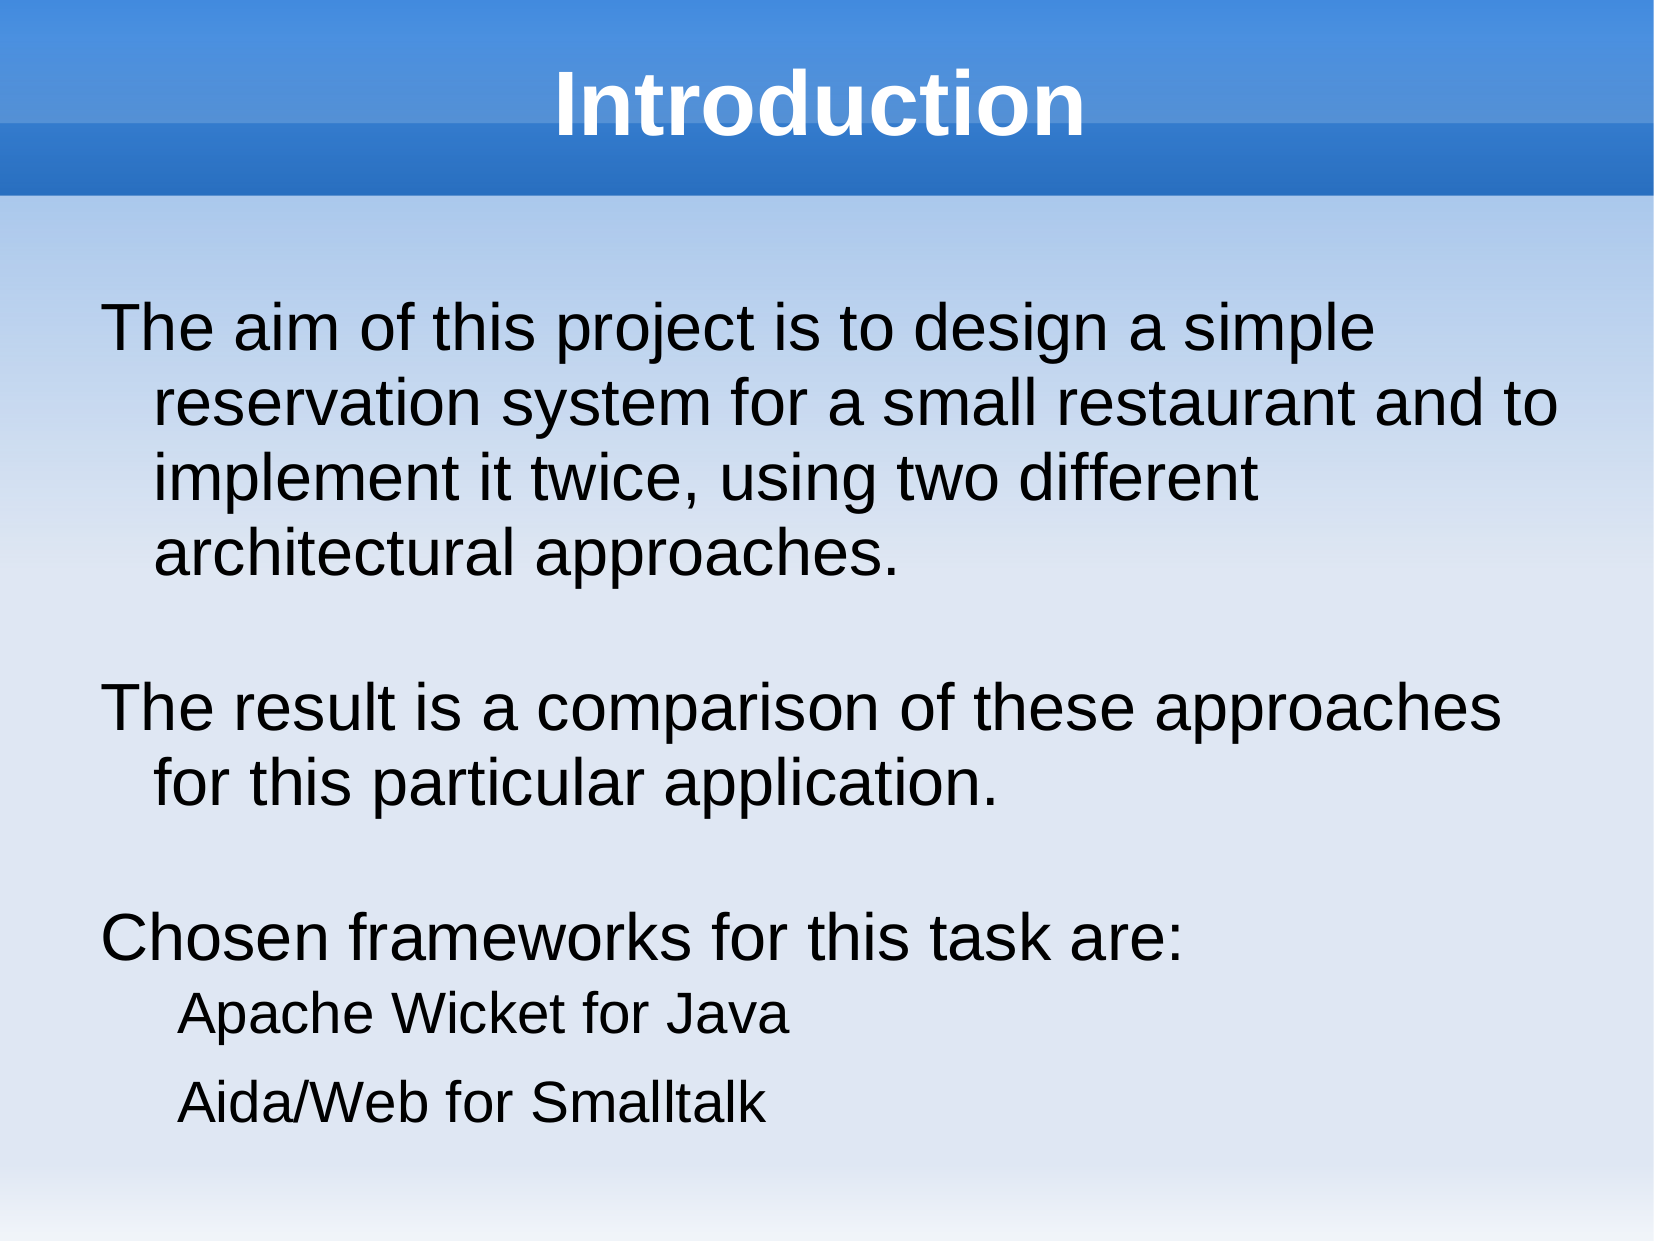

# Introduction
The aim of this project is to design a simple reservation system for a small restaurant and to implement it twice, using two different architectural approaches.
The result is a comparison of these approaches for this particular application.
Chosen frameworks for this task are:
Apache Wicket for Java
Aida/Web for Smalltalk